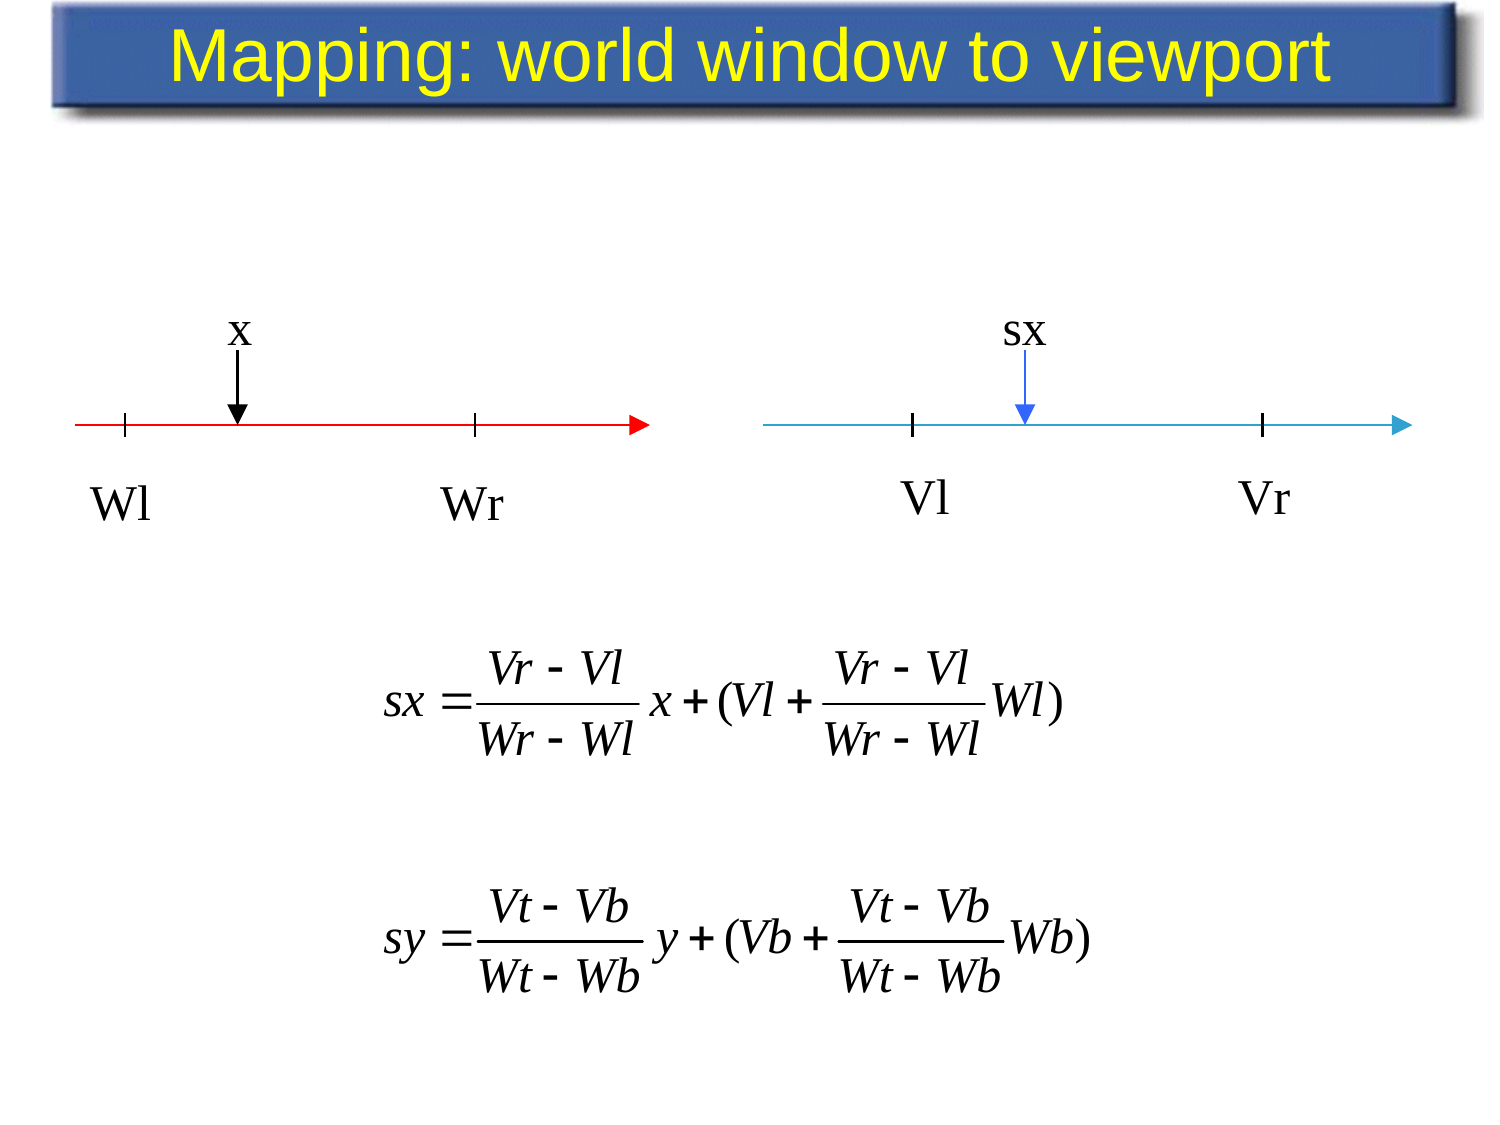

# Mapping: world window to viewport
x
sx
Vl
Vr
Wl
Wr